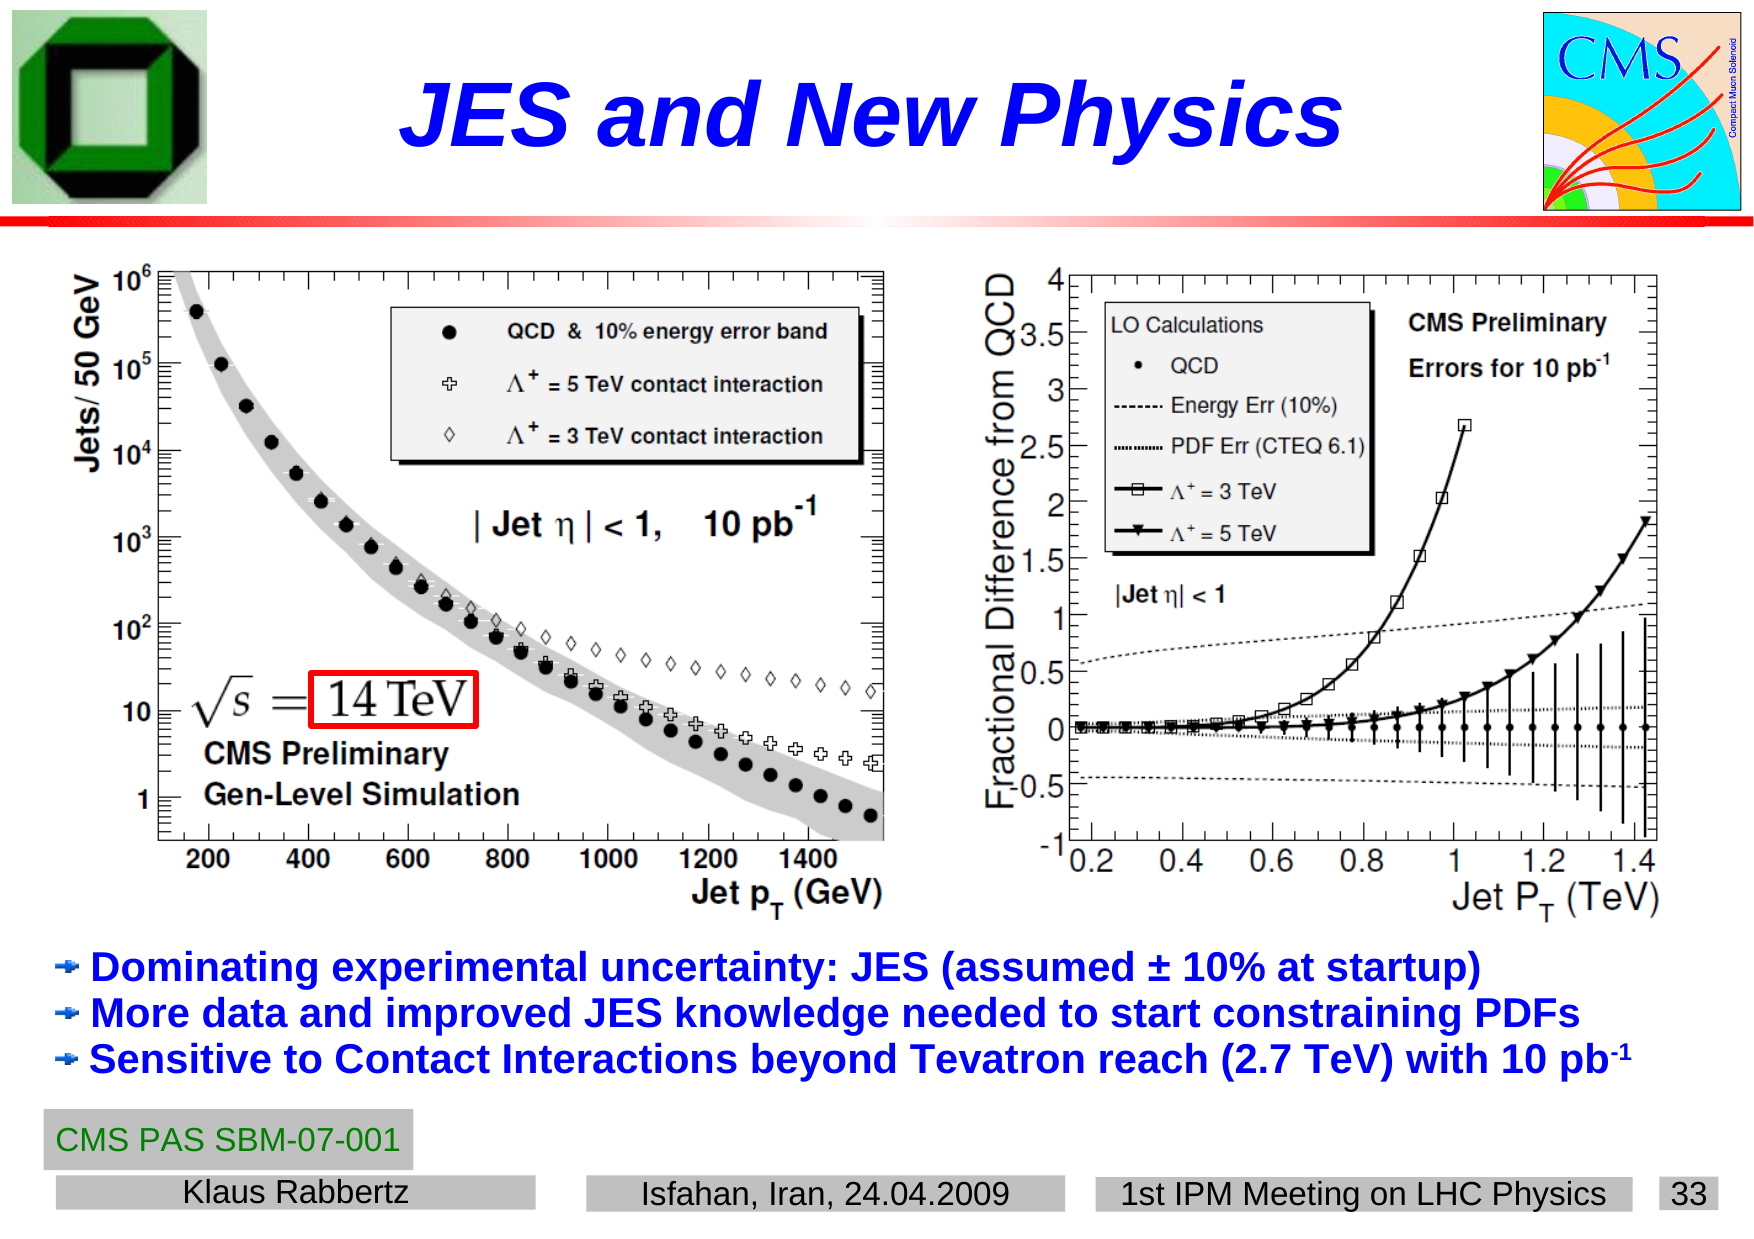

# JES and New Physics
 Dominating experimental uncertainty: JES (assumed ± 10% at startup)
 More data and improved JES knowledge needed to start constraining PDFs
 Sensitive to Contact Interactions beyond Tevatron reach (2.7 TeV) with 10 pb-1
CMS PAS SBM-07-001